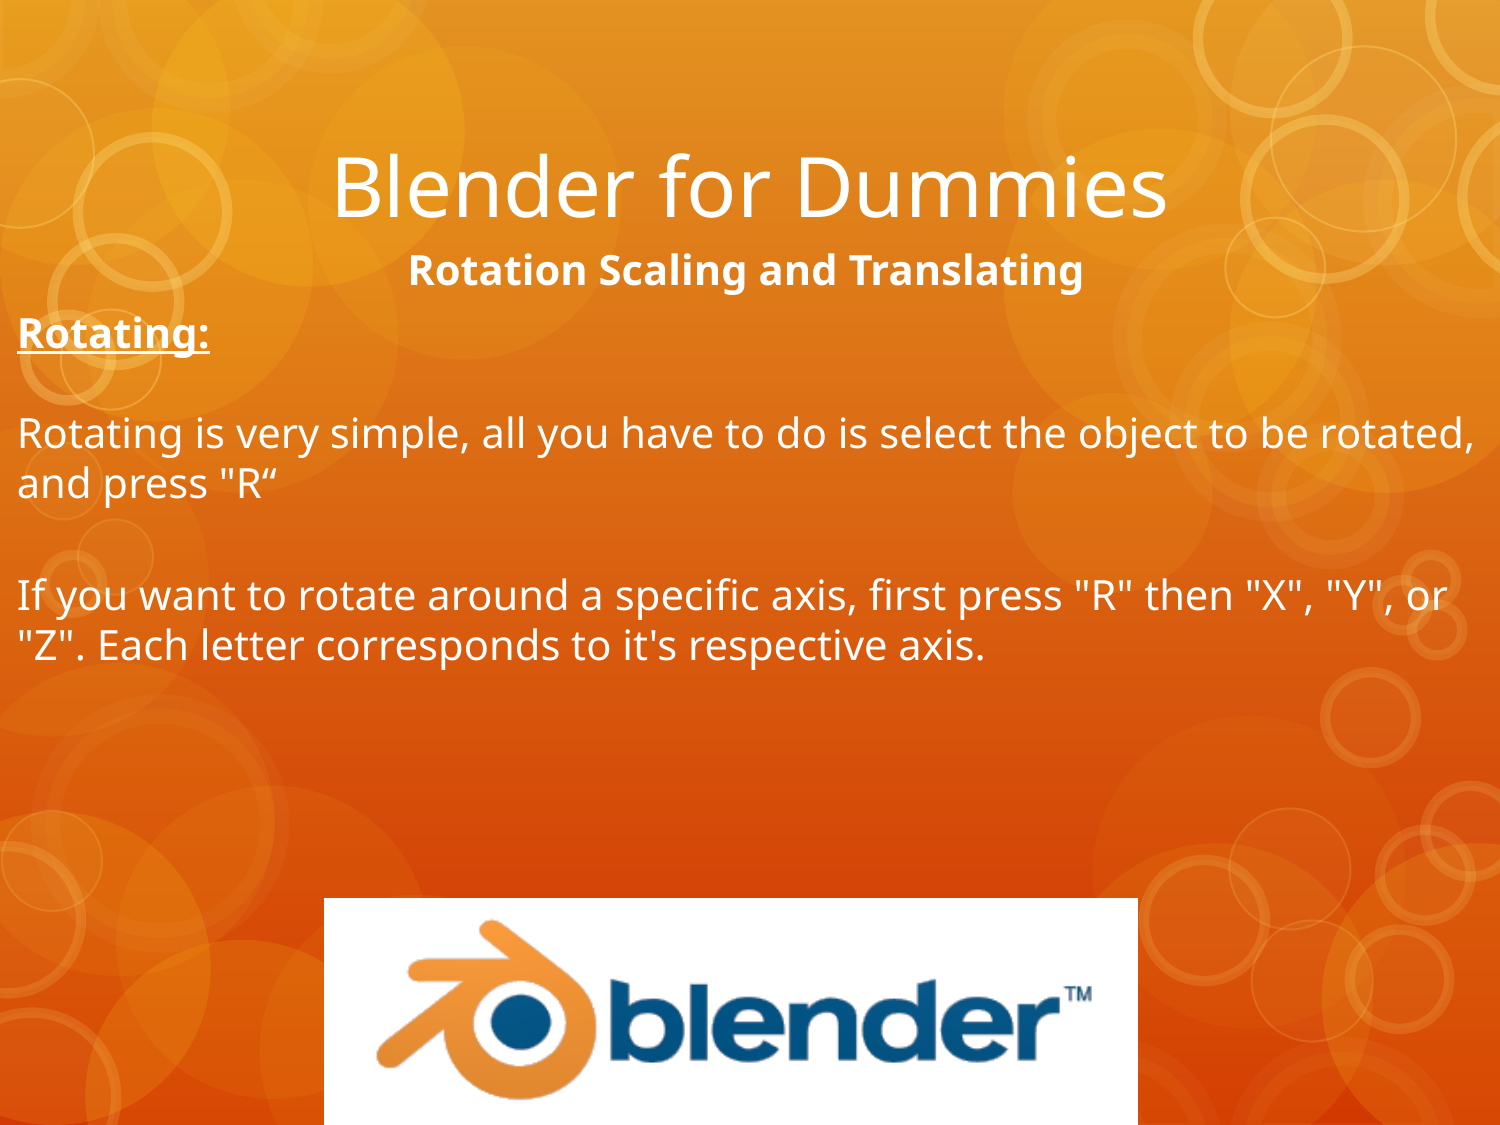

# Blender for Dummies
Rotation Scaling and Translating
Rotating:
Rotating is very simple, all you have to do is select the object to be rotated, and press "R“
If you want to rotate around a specific axis, first press "R" then "X", "Y", or "Z". Each letter corresponds to it's respective axis.